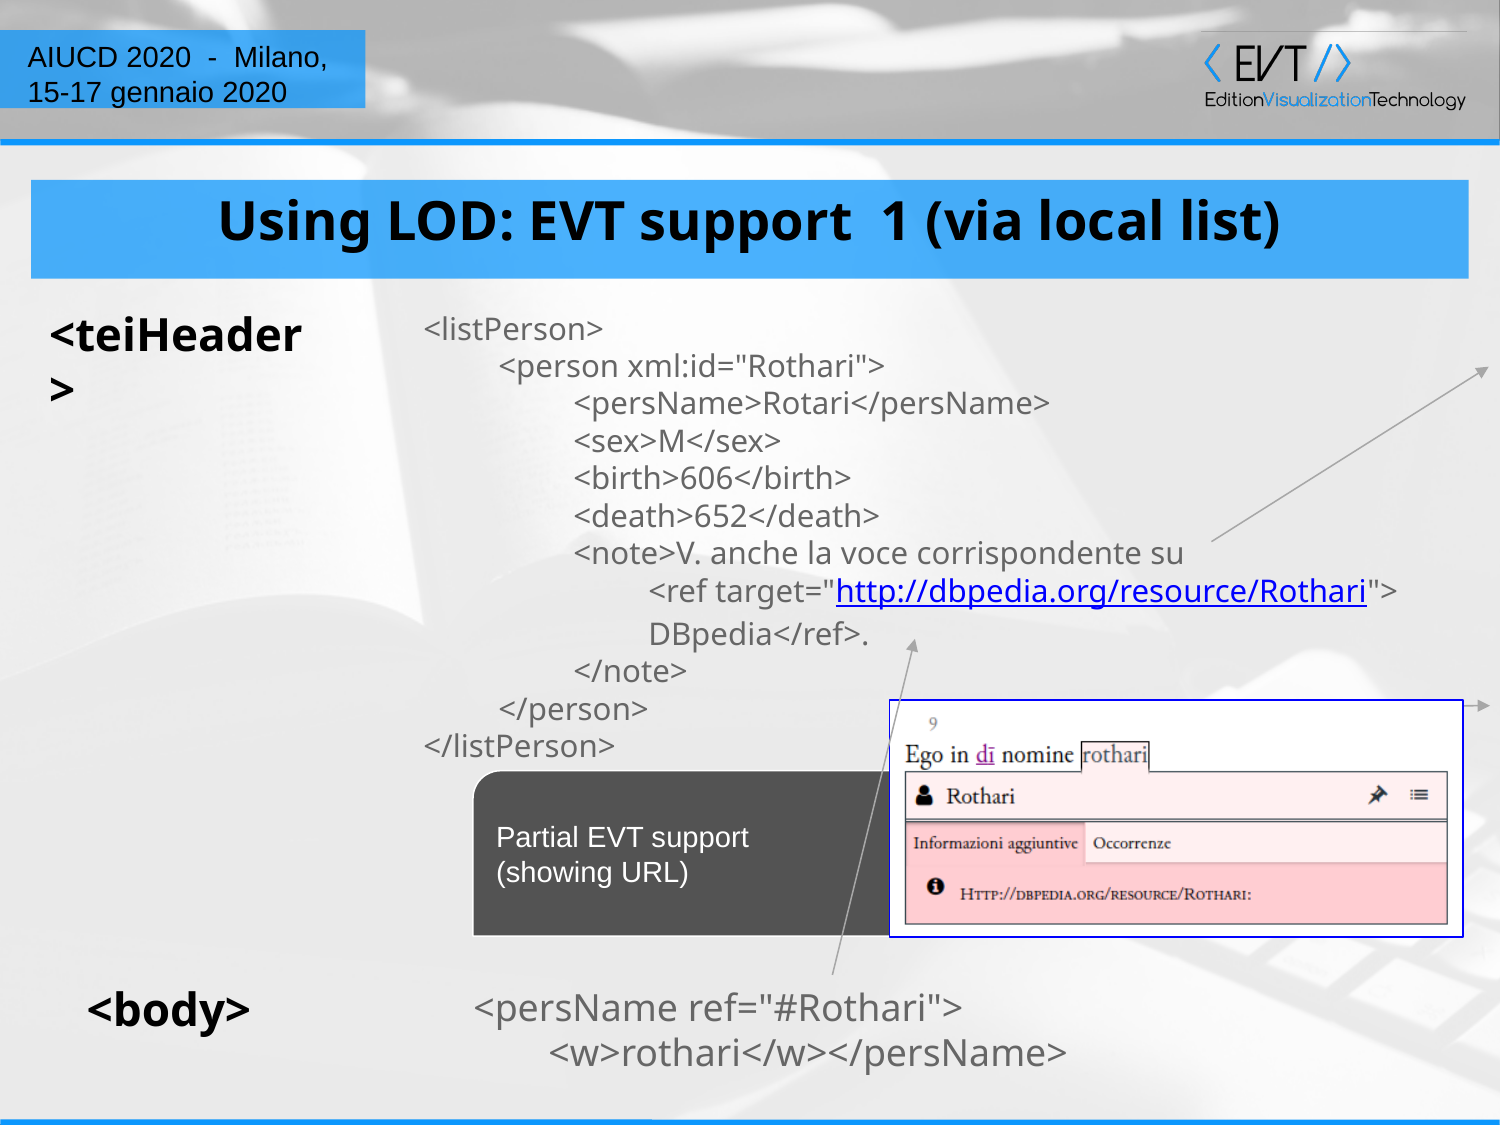

# Using LOD: EVT support 1 (via local list)
<teiHeader>
<listPerson>
 	<person xml:id="Rothari">
		<persName>Rotari</persName>
		<sex>M</sex>
		<birth>606</birth>
		<death>652</death>
		<note>V. anche la voce corrispondente su
			<ref target="http://dbpedia.org/resource/Rothari">
			DBpedia</ref>.
		</note>
	</person>
</listPerson>
Partial EVT support
(showing URL)
<body>
<persName ref="#Rothari">
	<w>rothari</w></persName>